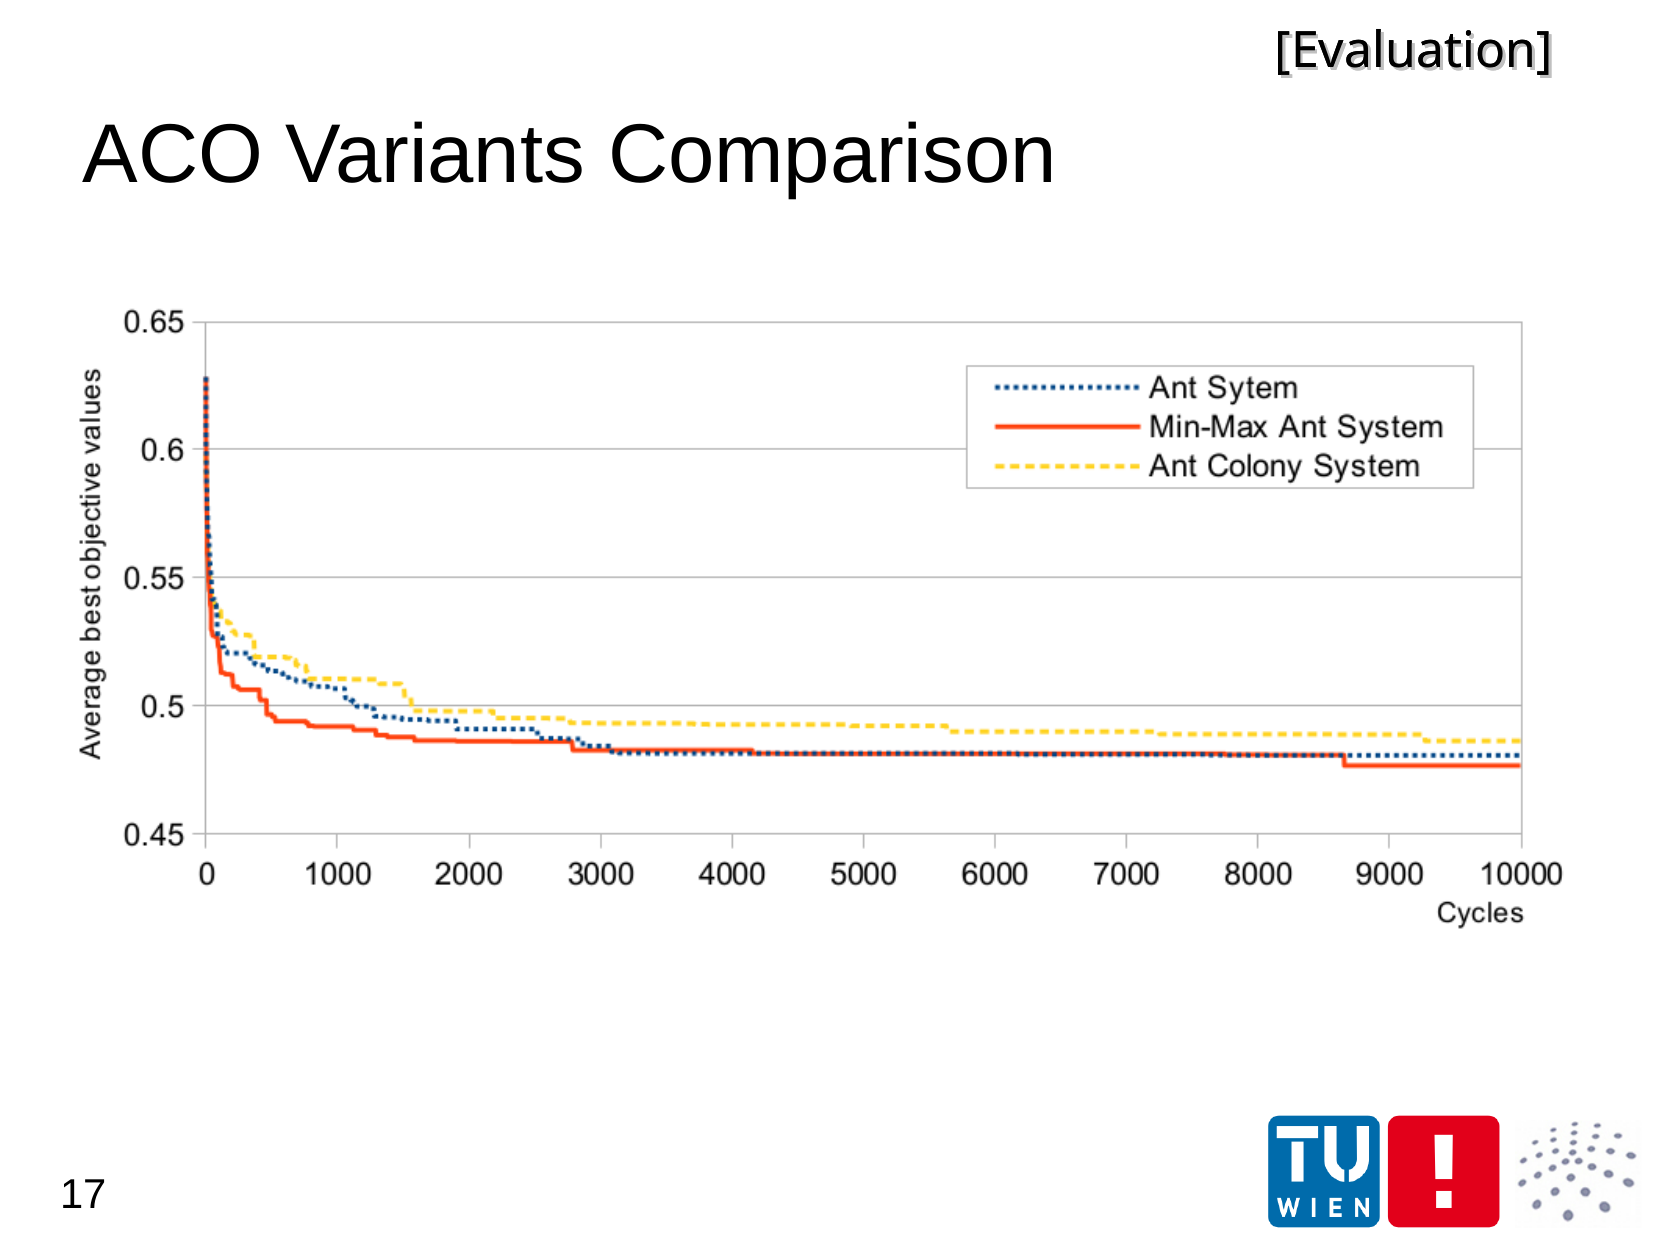

[Evaluation]
[Evaluation]
# ACO Variants Comparison
17